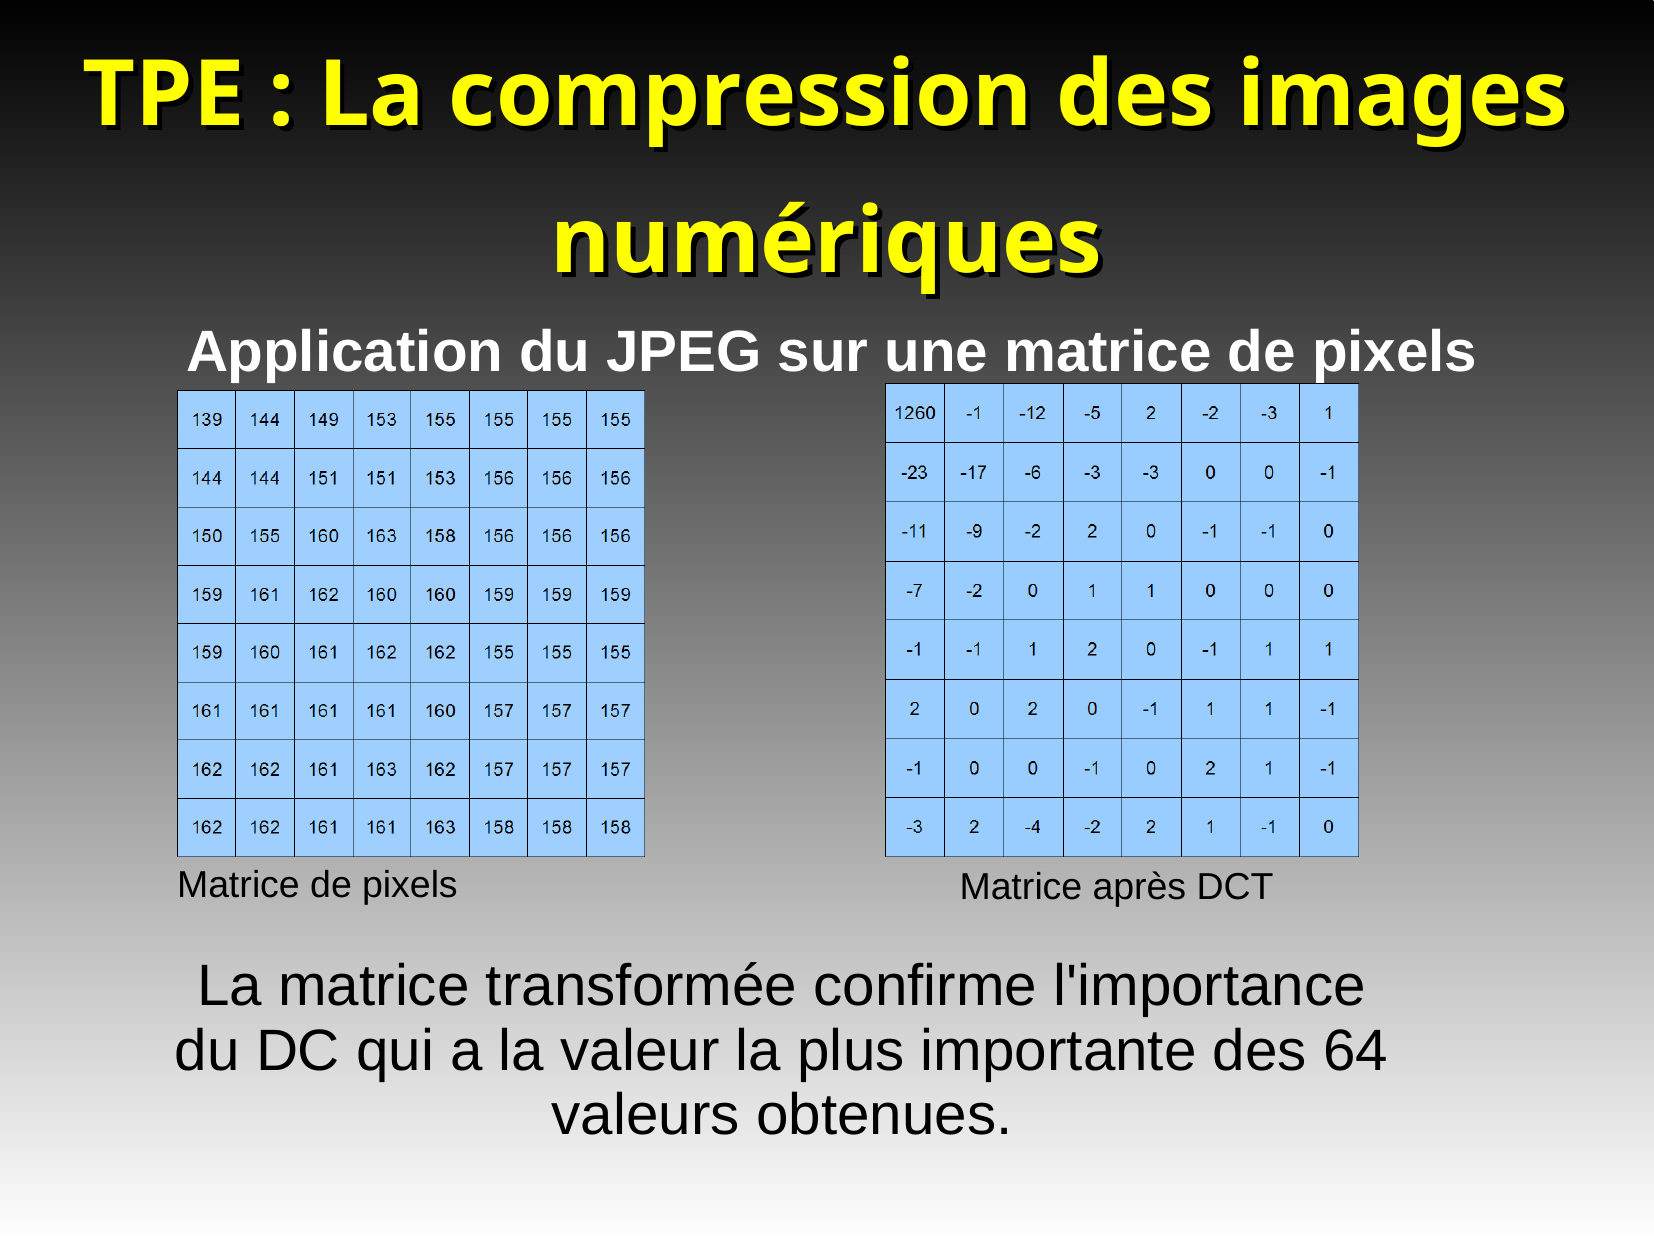

# TPE : La compression des images numériques
Application du JPEG sur une matrice de pixels
Matrice de pixels
Matrice après DCT
La matrice transformée confirme l'importance du DC qui a la valeur la plus importante des 64 valeurs obtenues.